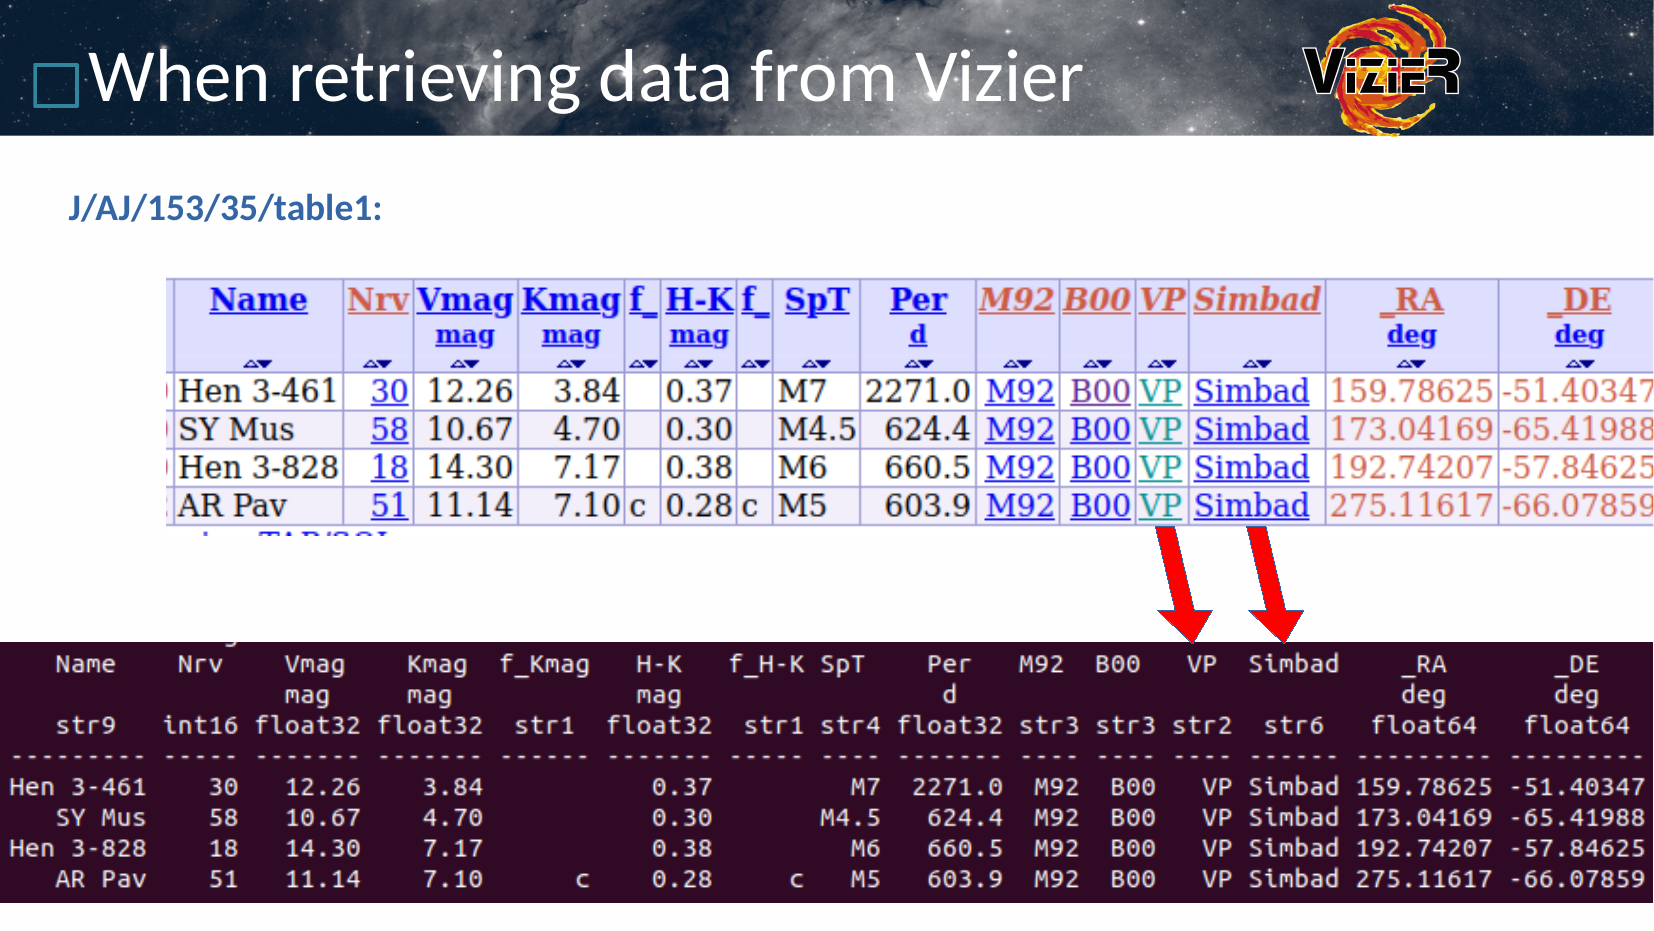

# When retrieving data from Vizier
 J/AJ/153/35/table1:
IVOA 2024, Malta - DOI status for VizieR catalogue